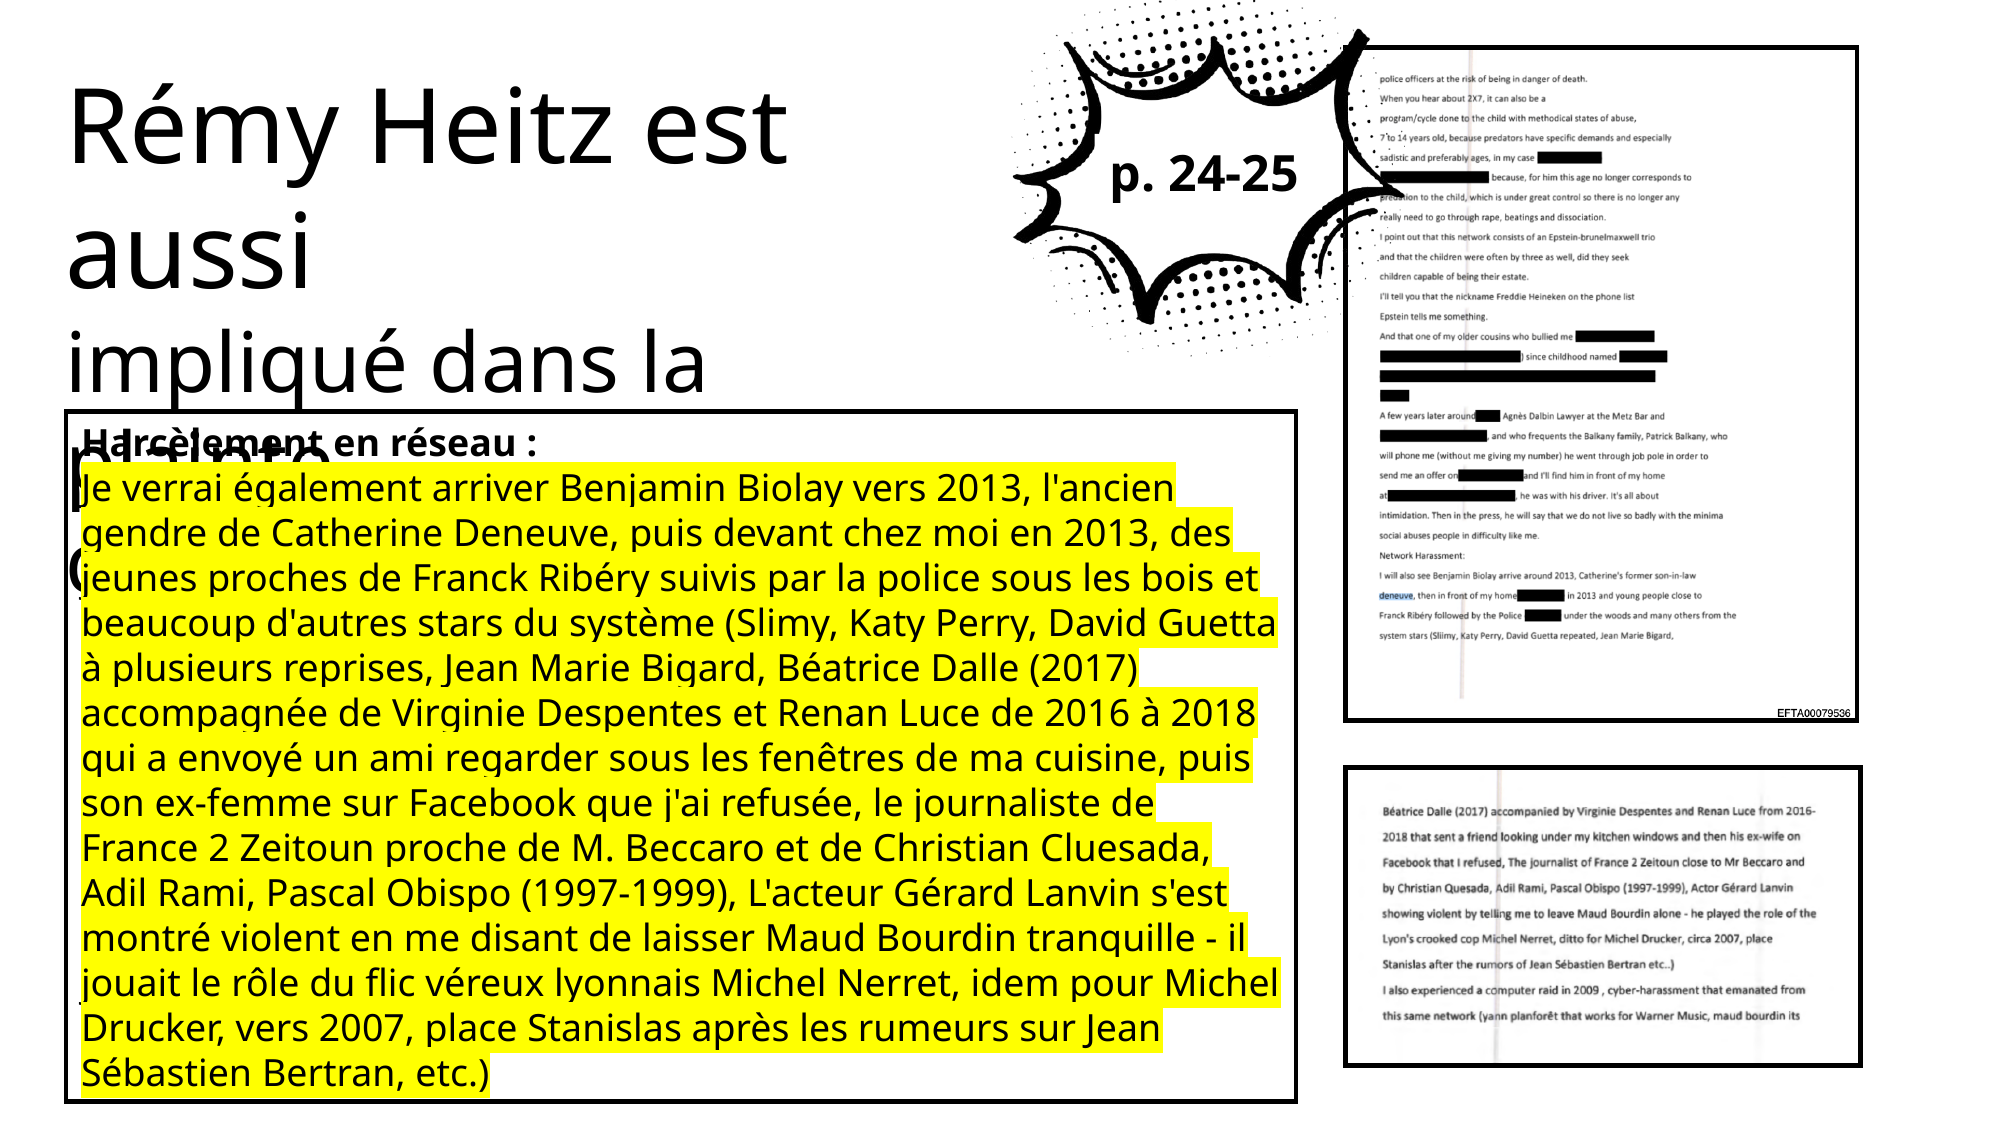

Rémy Heitz est aussi
impliqué dans la plainte
de cette victime.
p. 24-25
Harcèlement en réseau :
Je verrai également arriver Benjamin Biolay vers 2013, l'ancien gendre de Catherine Deneuve, puis devant chez moi en 2013, des jeunes proches de Franck Ribéry suivis par la police sous les bois et beaucoup d'autres stars du système (Slimy, Katy Perry, David Guetta à plusieurs reprises, Jean Marie Bigard, Béatrice Dalle (2017) accompagnée de Virginie Despentes et Renan Luce de 2016 à 2018 qui a envoyé un ami regarder sous les fenêtres de ma cuisine, puis son ex-femme sur Facebook que j'ai refusée, le journaliste de France 2 Zeitoun proche de M. Beccaro et de Christian Cluesada, Adil Rami, Pascal Obispo (1997-1999), L'acteur Gérard Lanvin s'est montré violent en me disant de laisser Maud Bourdin tranquille - il jouait le rôle du flic véreux lyonnais Michel Nerret, idem pour Michel Drucker, vers 2007, place Stanislas après les rumeurs sur Jean Sébastien Bertran, etc.)